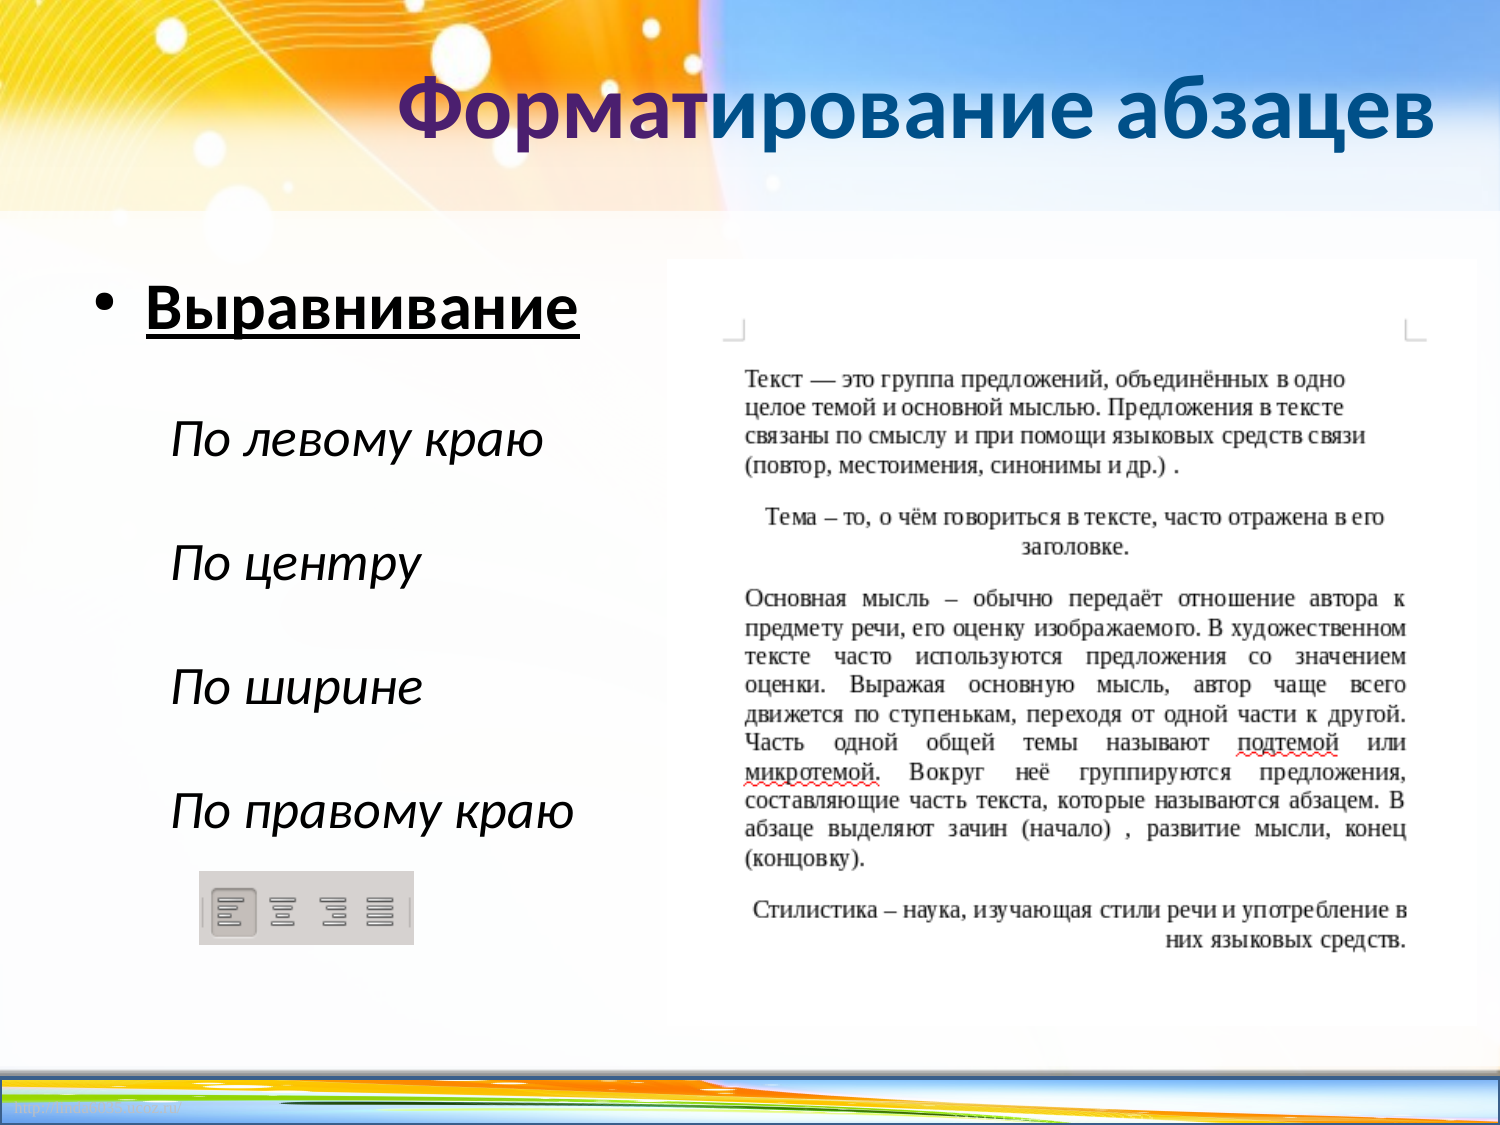

Форматирование абзацев
# Выравнивание
По левому краю
По центру
По ширине
По правому краю